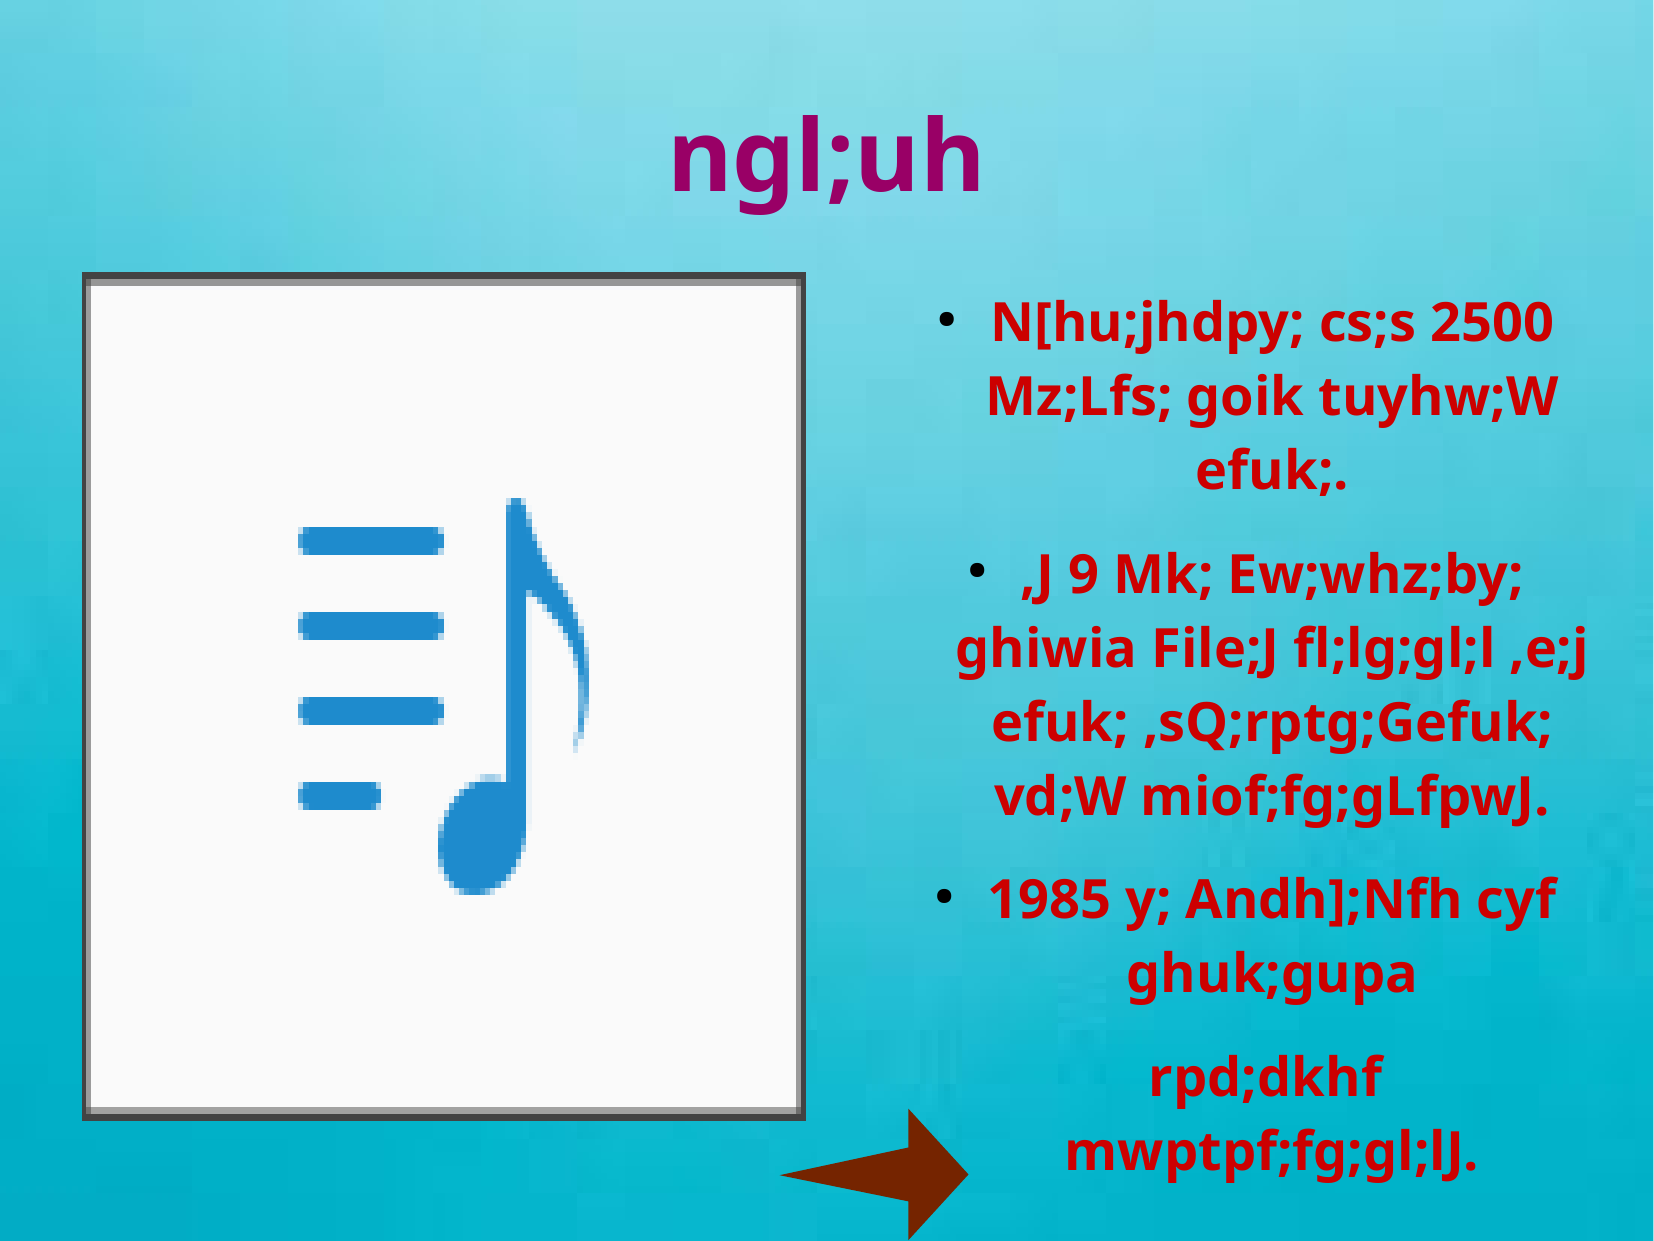

#
ngl;uh
N[hu;jhdpy; cs;s 2500 Mz;Lfs; goik tuyhw;W efuk;.
,J 9 Mk; Ew;whz;by; ghiwia File;J fl;lg;gl;l ,e;j efuk; ,sQ;rptg;Gefuk; vd;W miof;fg;gLfpwJ.
1985 y; Andh];Nfh cyf ghuk;gupa
rpd;dkhf mwptpf;fg;gl;lJ.